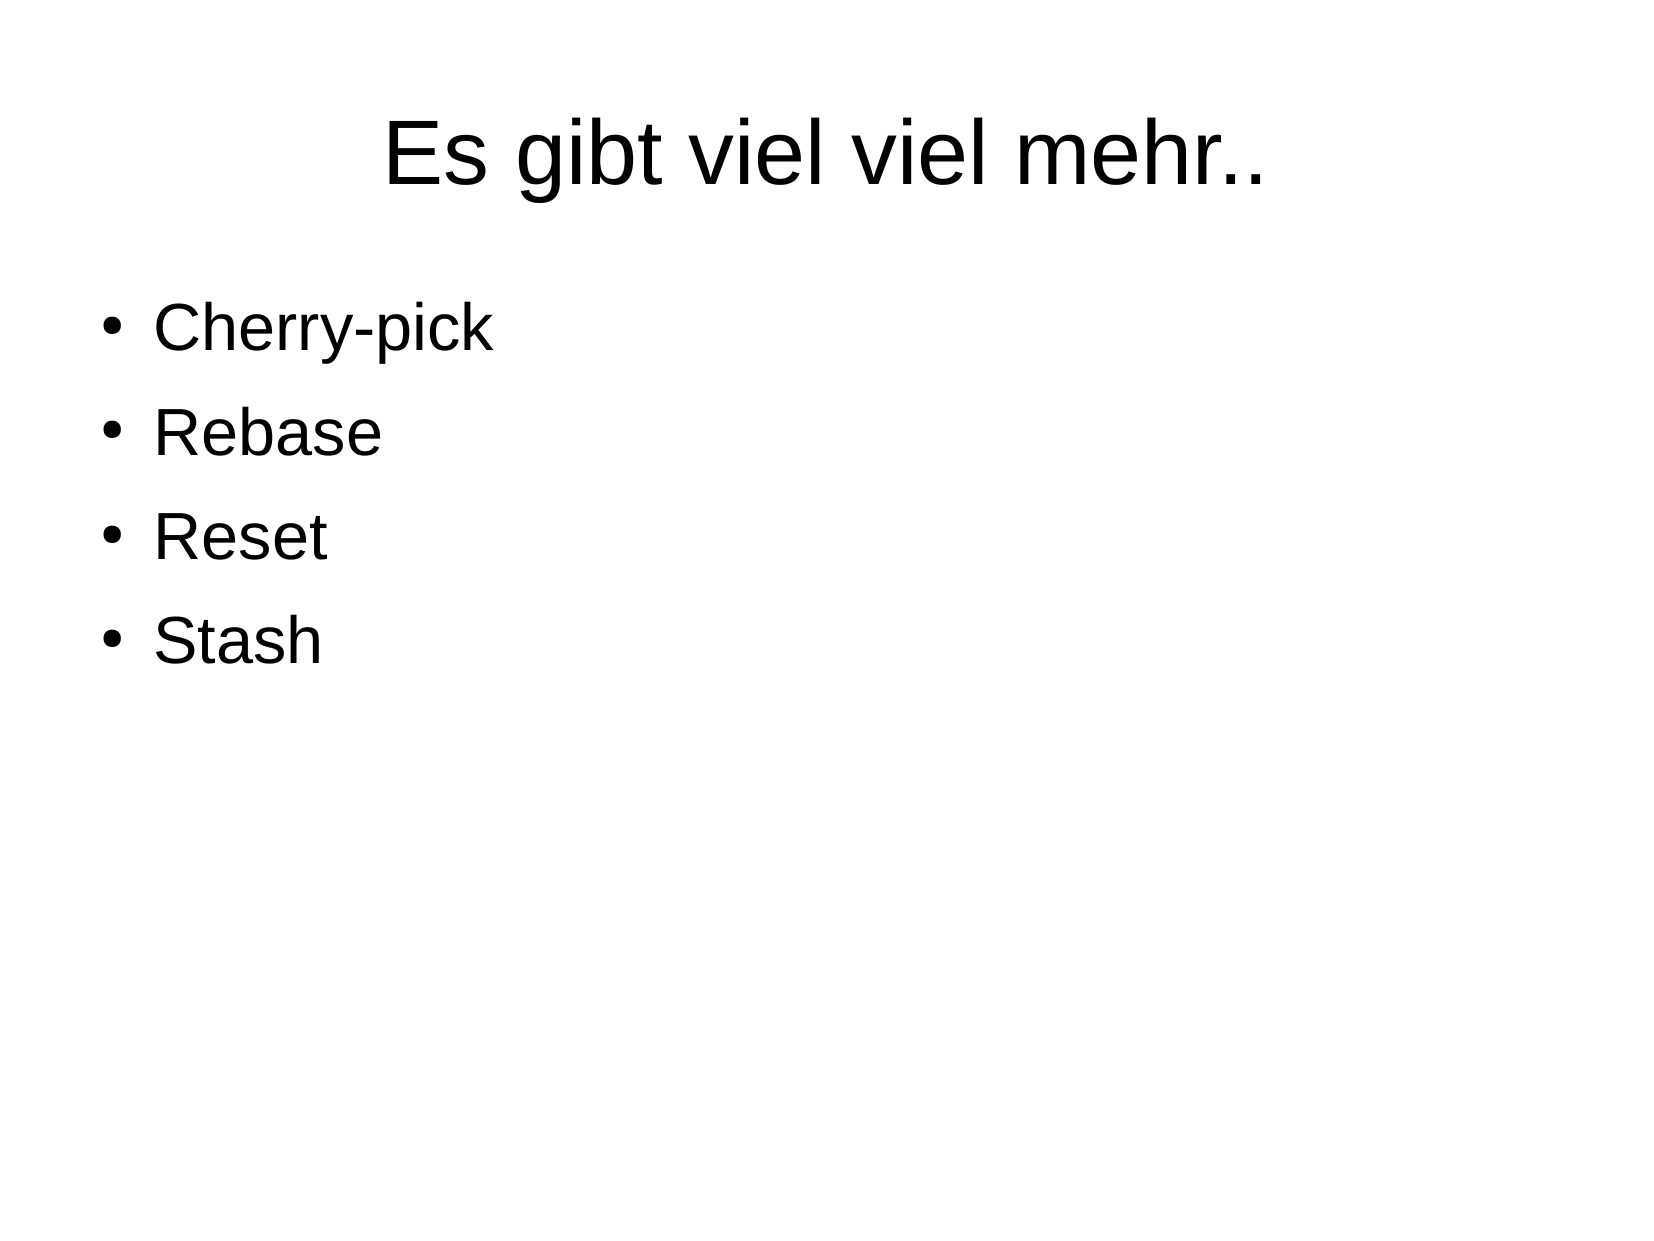

# Es gibt viel viel mehr..
Cherry-pick
Rebase
Reset
Stash